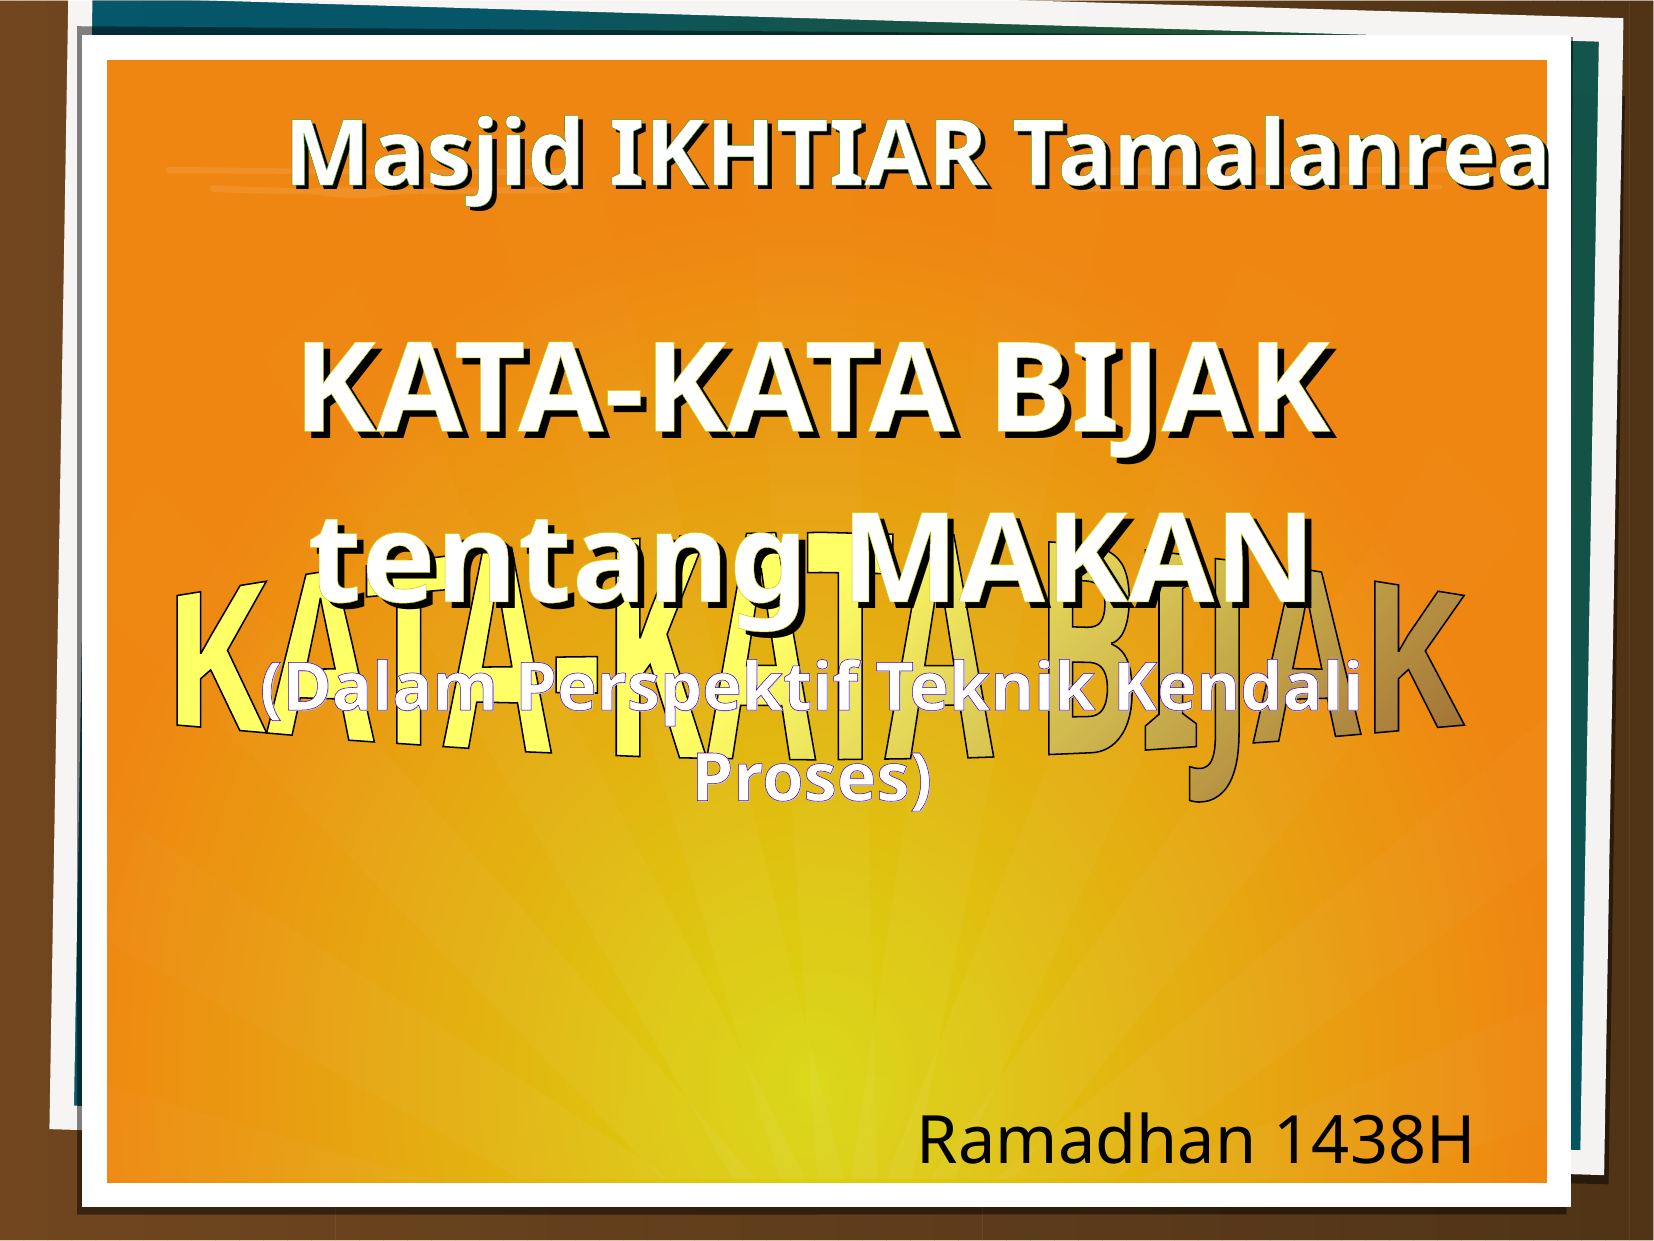

# Masjid IKHTIAR Tamalanrea
KATA-KATA BIJAK tentang MAKAN
(Dalam Perspektif Teknik Kendali Proses)
Ramadhan 1438H
KATA-KATA BIJAK